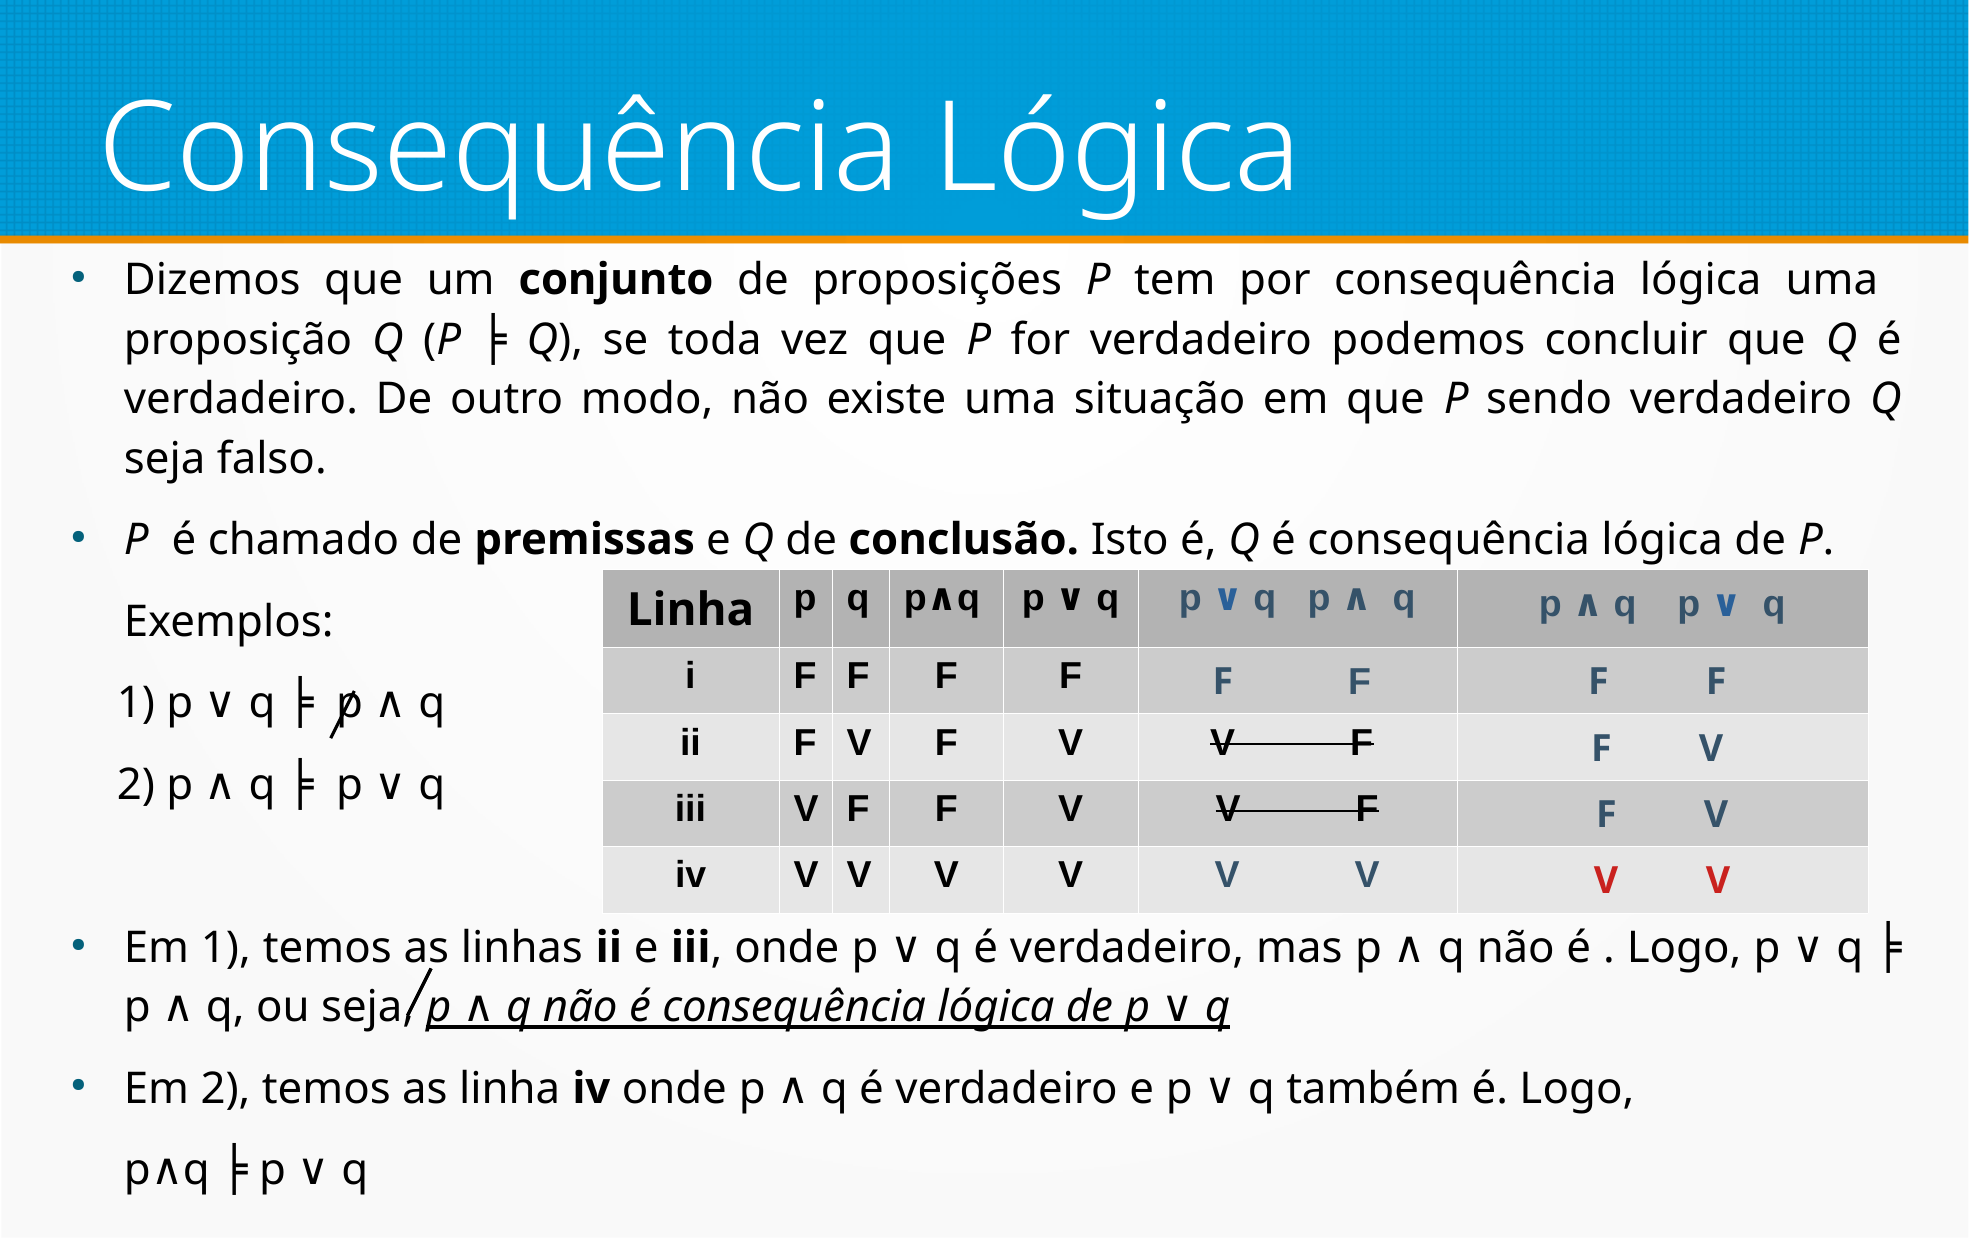

# Consequência Lógica
Dizemos que um conjunto de proposições P tem por consequência lógica uma proposição Q (P ╞ Q), se toda vez que P for verdadeiro podemos concluir que Q é verdadeiro. De outro modo, não existe uma situação em que P sendo verdadeiro Q seja falso.
P é chamado de premissas e Q de conclusão. Isto é, Q é consequência lógica de P.
Exemplos:
 1) p ∨ q ╞ p ∧ q
 2) p ∧ q ╞ p ∨ q
Em 1), temos as linhas ii e iii, onde p ∨ q é verdadeiro, mas p ∧ q não é . Logo, p ∨ q ╞ p ∧ q, ou seja, p ∧ q não é consequência lógica de p ∨ q
Em 2), temos as linha iv onde p ∧ q é verdadeiro e p ∨ q também é. Logo,
p∧q ╞ p ∨ q
| Linha | p | q | p∧q | p ∨ q | p ∨ q p ∧ q | p ∧ q p ∨ q |
| --- | --- | --- | --- | --- | --- | --- |
| i | F | F | F | F | F F | F F |
| ii | F | V | F | V | V F | F V |
| iii | V | F | F | V | V F | F V |
| iv | V | V | V | V | V V | V V |